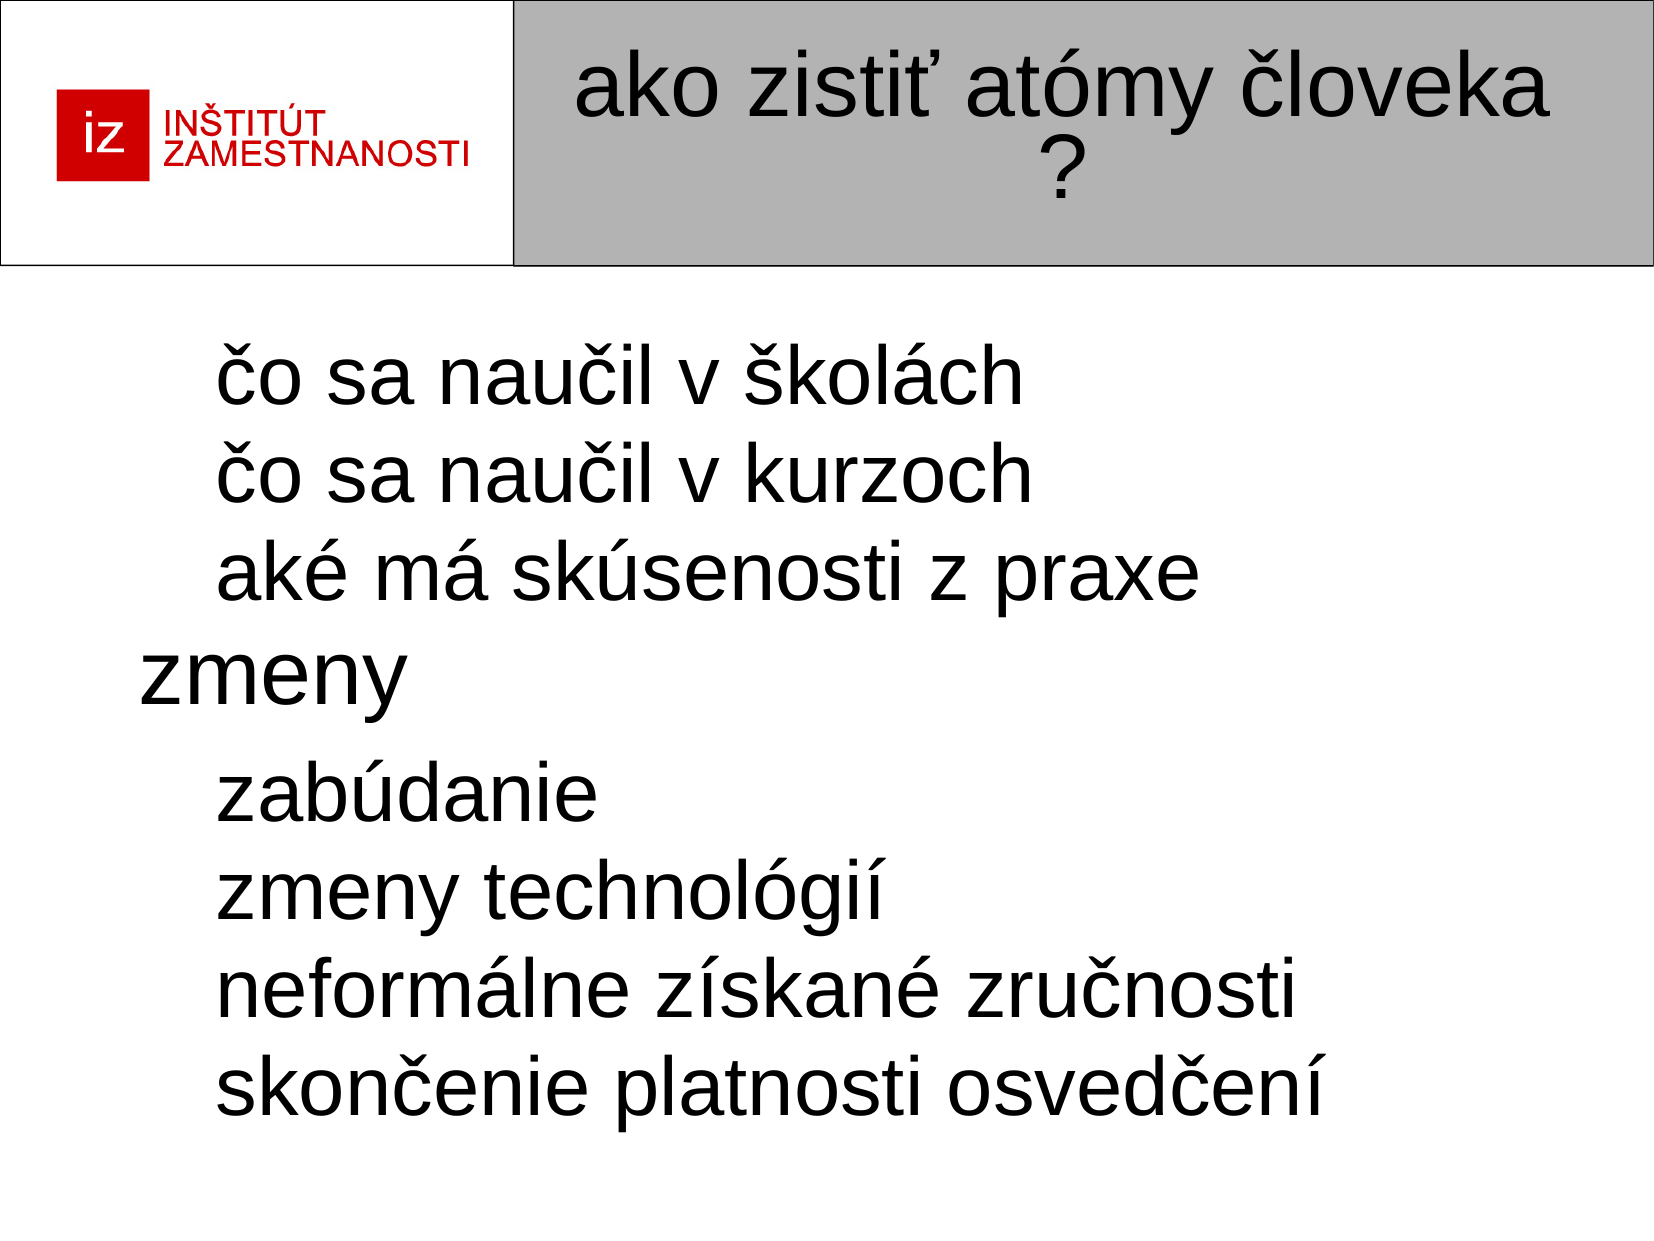

# ako zistiť atómy človeka ?
čo sa naučil v školách
čo sa naučil v kurzoch
aké má skúsenosti z praxe
zmeny
zabúdanie
zmeny technológií
neformálne získané zručnosti
skončenie platnosti osvedčení